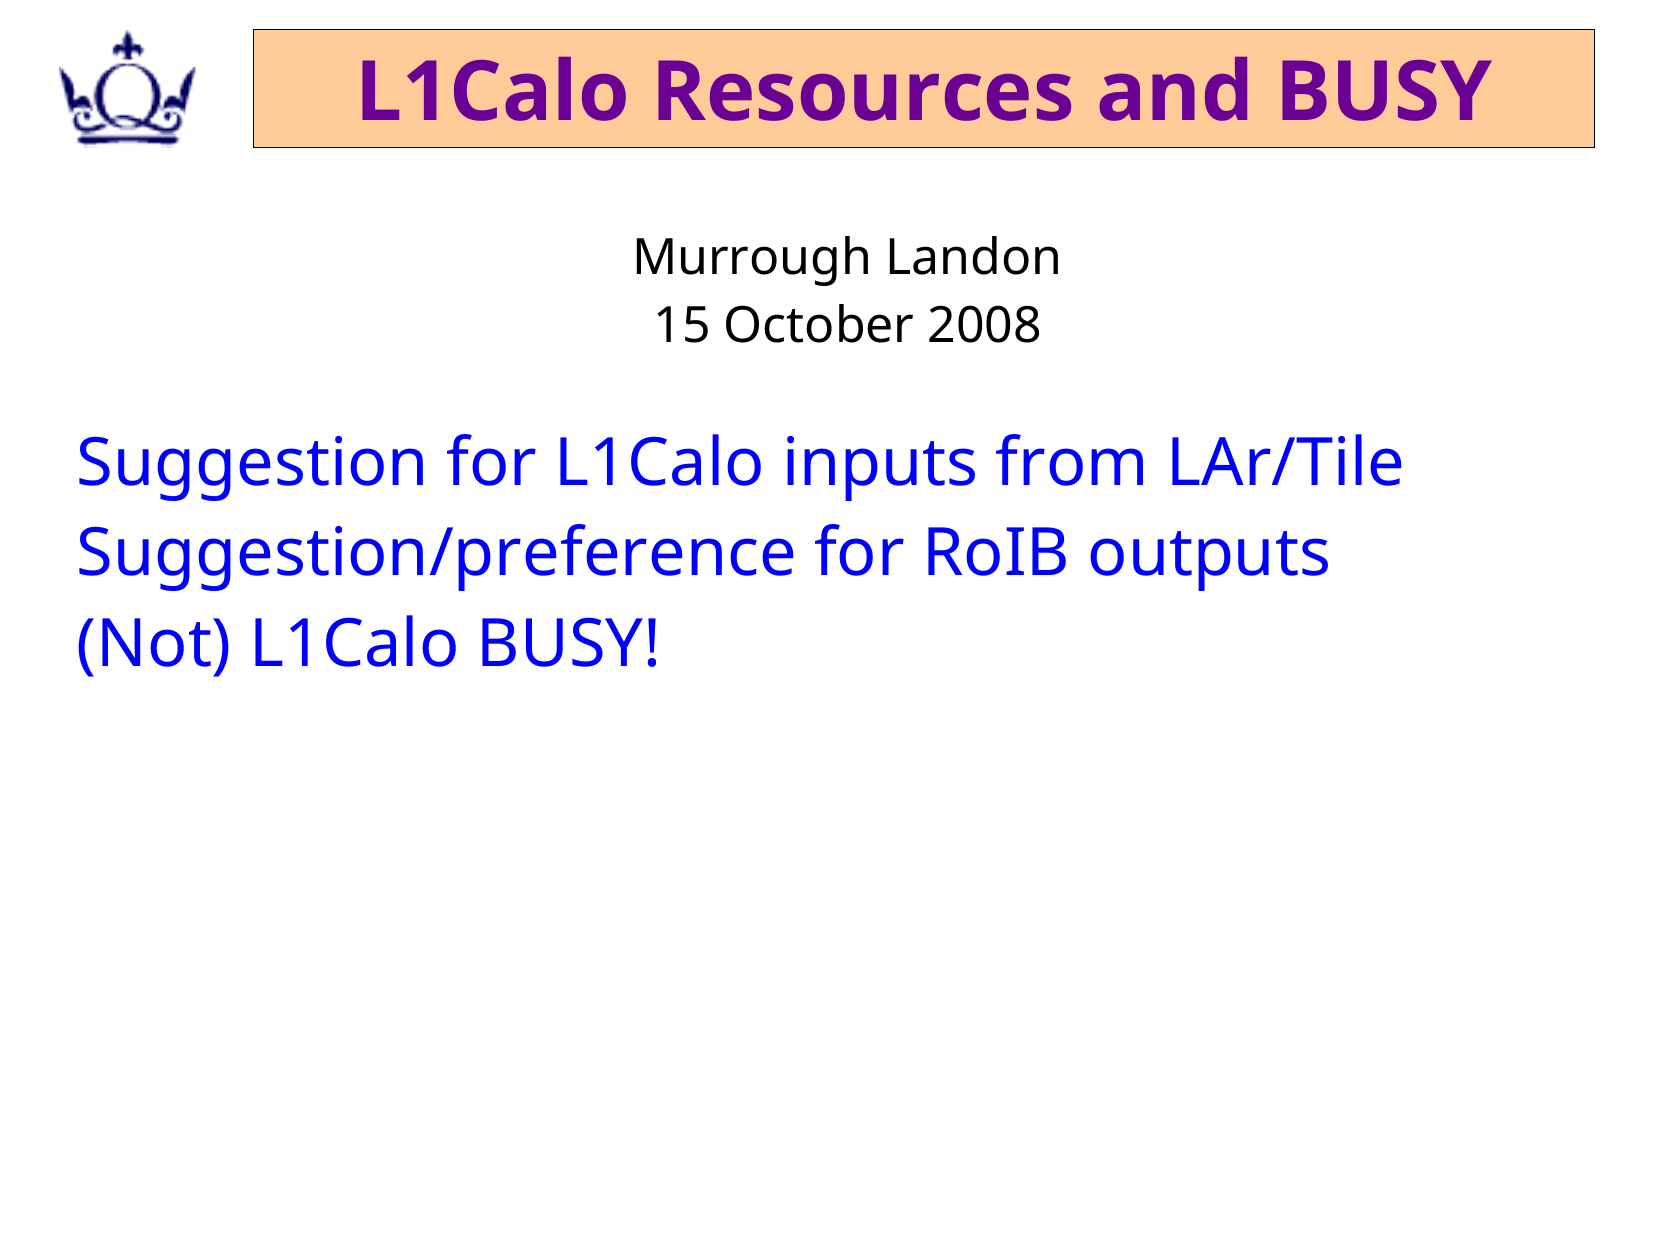

# L1Calo Resources and BUSY
Murrough Landon
15 October 2008
Suggestion for L1Calo inputs from LAr/Tile
Suggestion/preference for RoIB outputs
(Not) L1Calo BUSY!